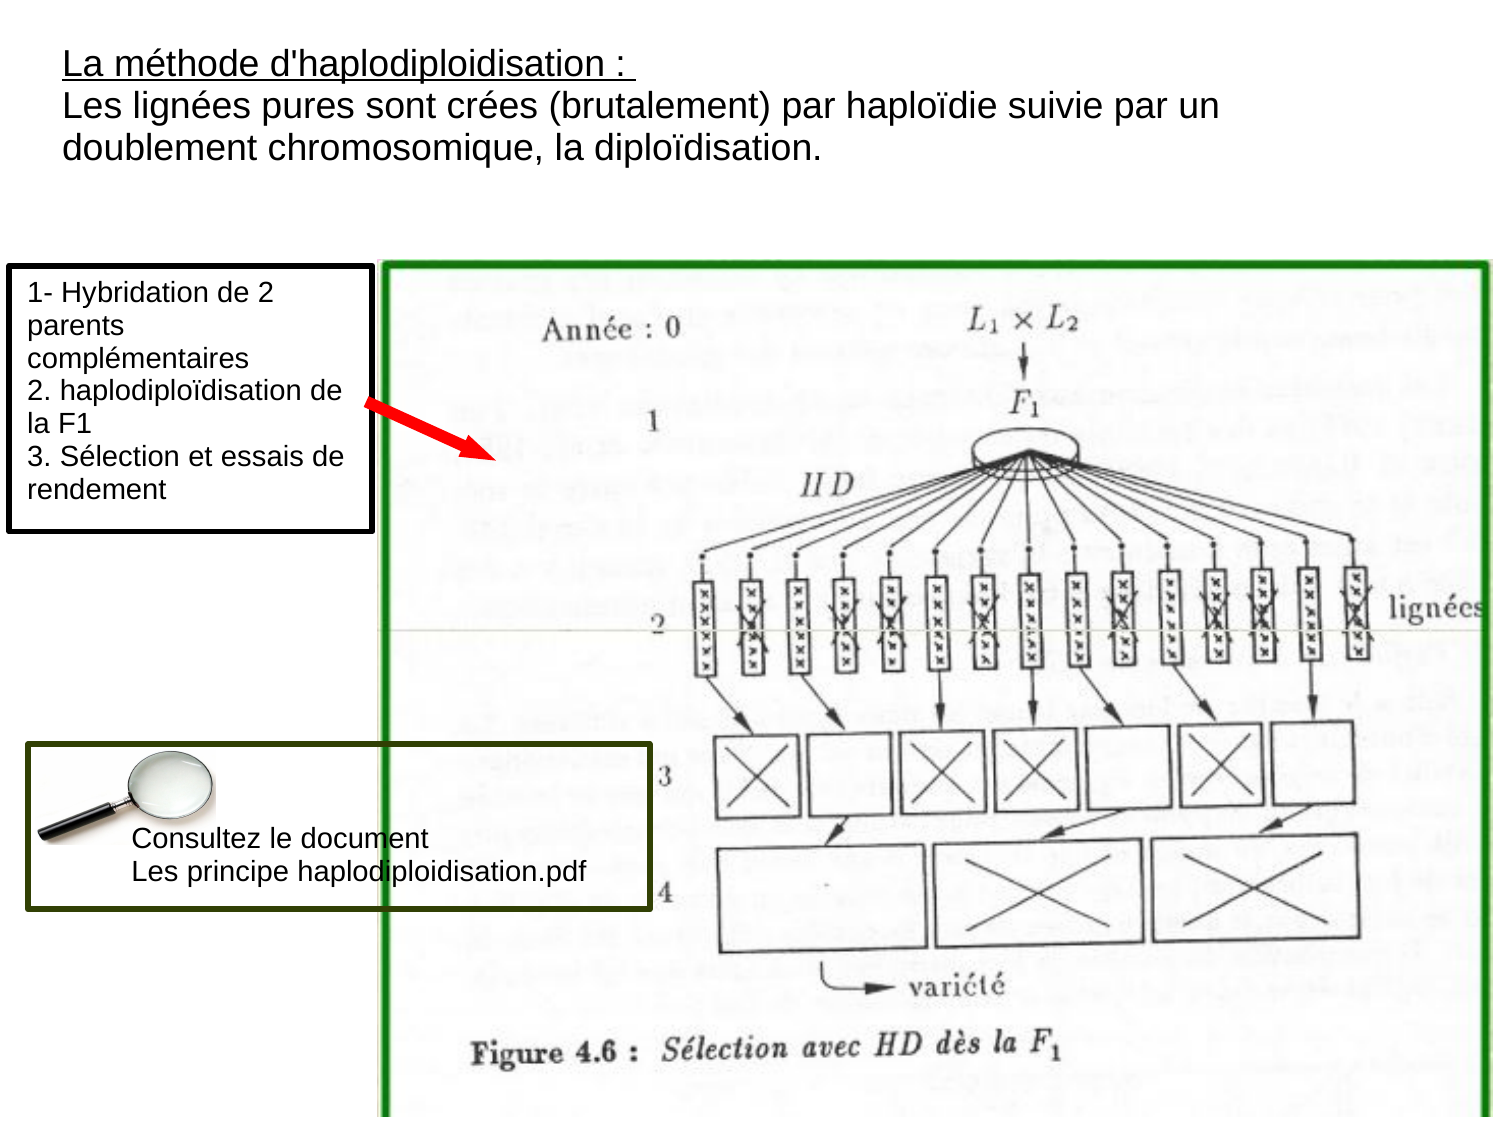

La méthode d'haplodiploidisation :
Les lignées pures sont crées (brutalement) par haploïdie suivie par un
doublement chromosomique, la diploïdisation.
1- Hybridation de 2
parents complémentaires
2. haplodiploïdisation de
la F1
3. Sélection et essais de
rendement
Consultez le document
Les principe haplodiploidisation.pdf